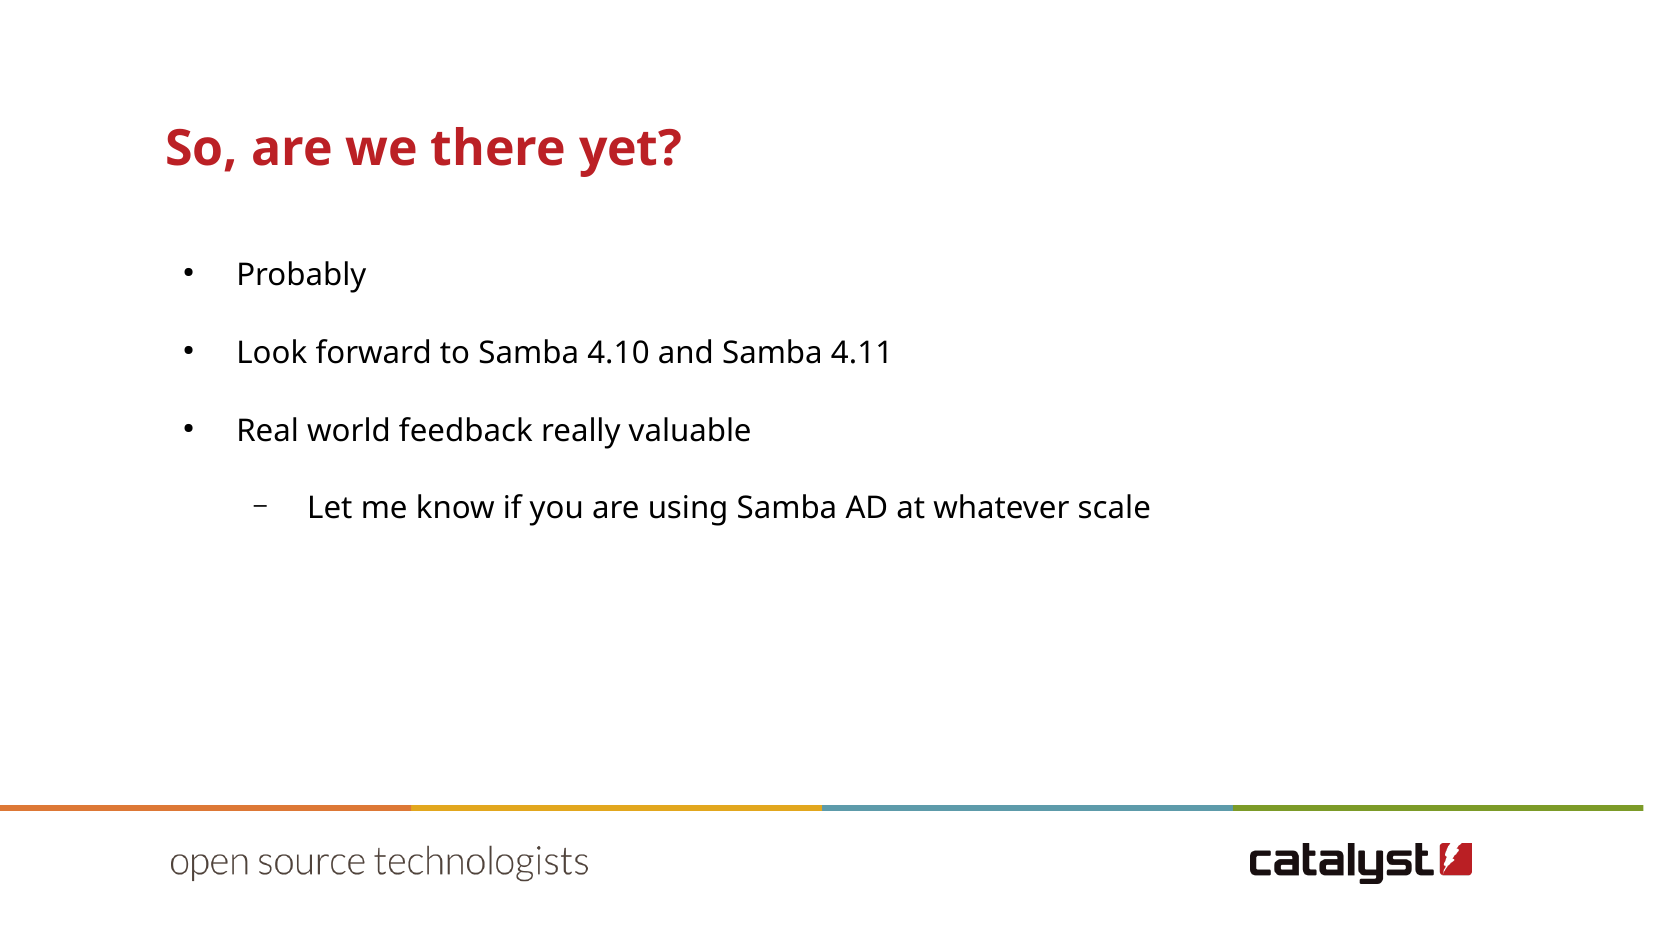

# So, are we there yet?
Probably
Look forward to Samba 4.10 and Samba 4.11
Real world feedback really valuable
Let me know if you are using Samba AD at whatever scale